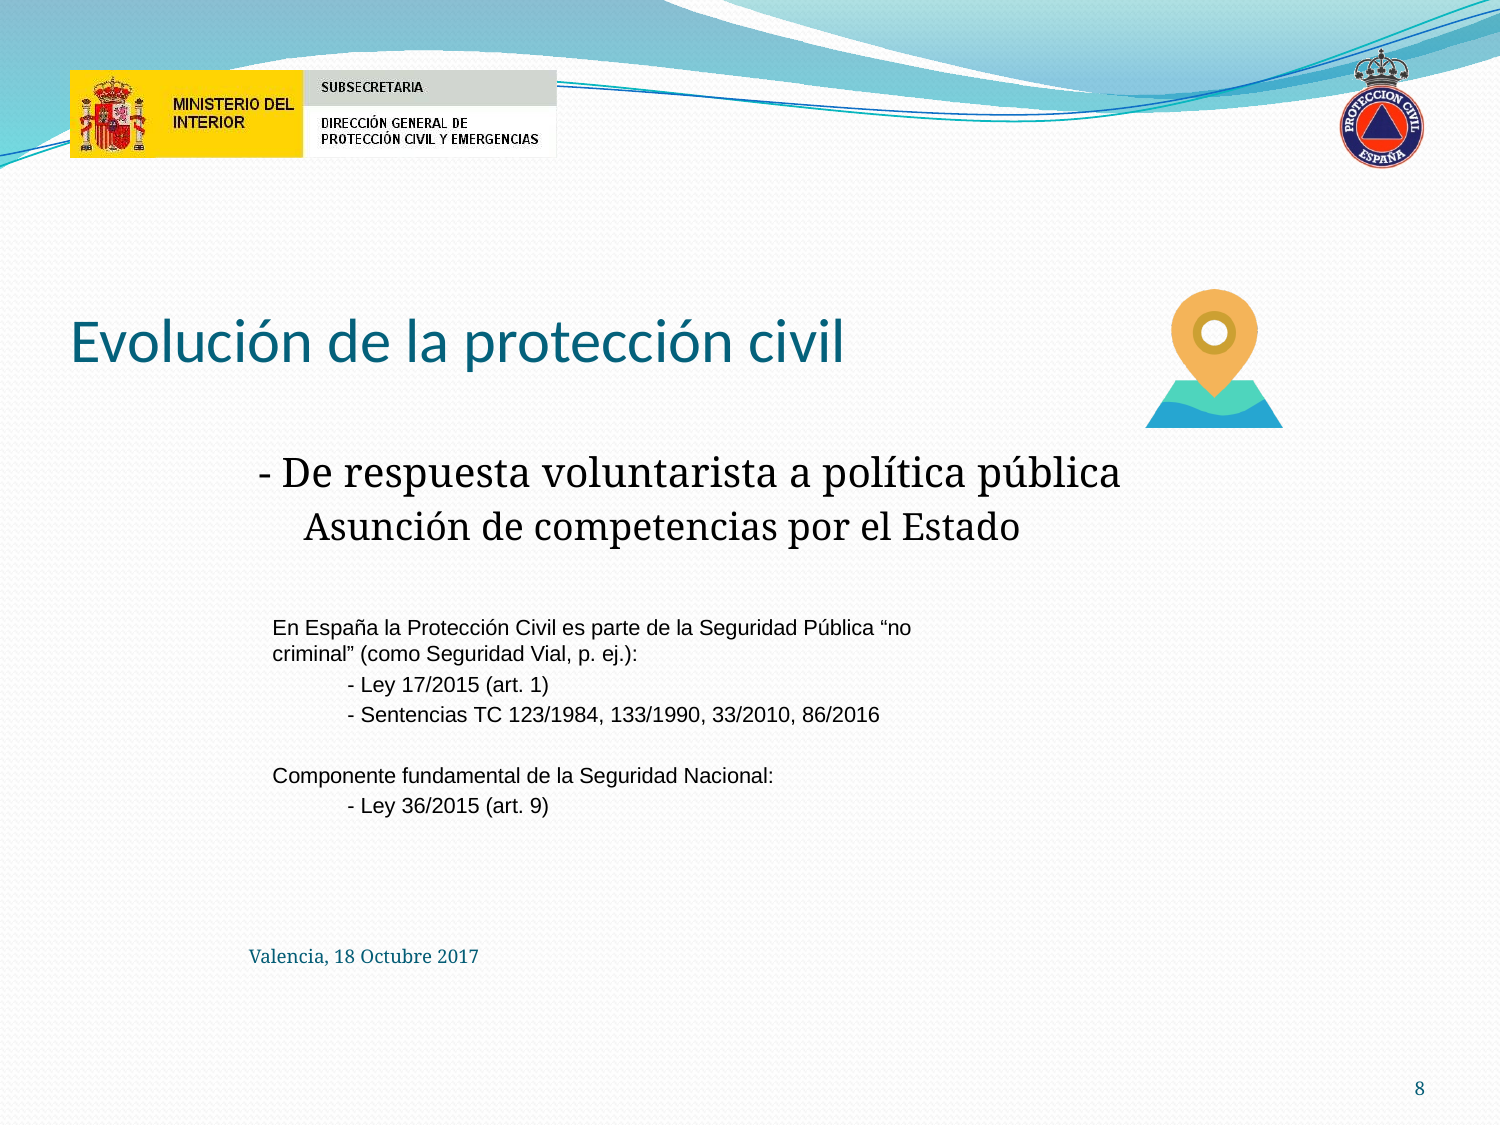

# Evolución de la protección civil
- De respuesta voluntarista a política pública
Asunción de competencias por el Estado
En España la Protección Civil es parte de la Seguridad Pública “no criminal” (como Seguridad Vial, p. ej.):
	- Ley 17/2015 (art. 1)
	- Sentencias TC 123/1984, 133/1990, 33/2010, 86/2016
Componente fundamental de la Seguridad Nacional:
	- Ley 36/2015 (art. 9)
Valencia, 18 Octubre 2017